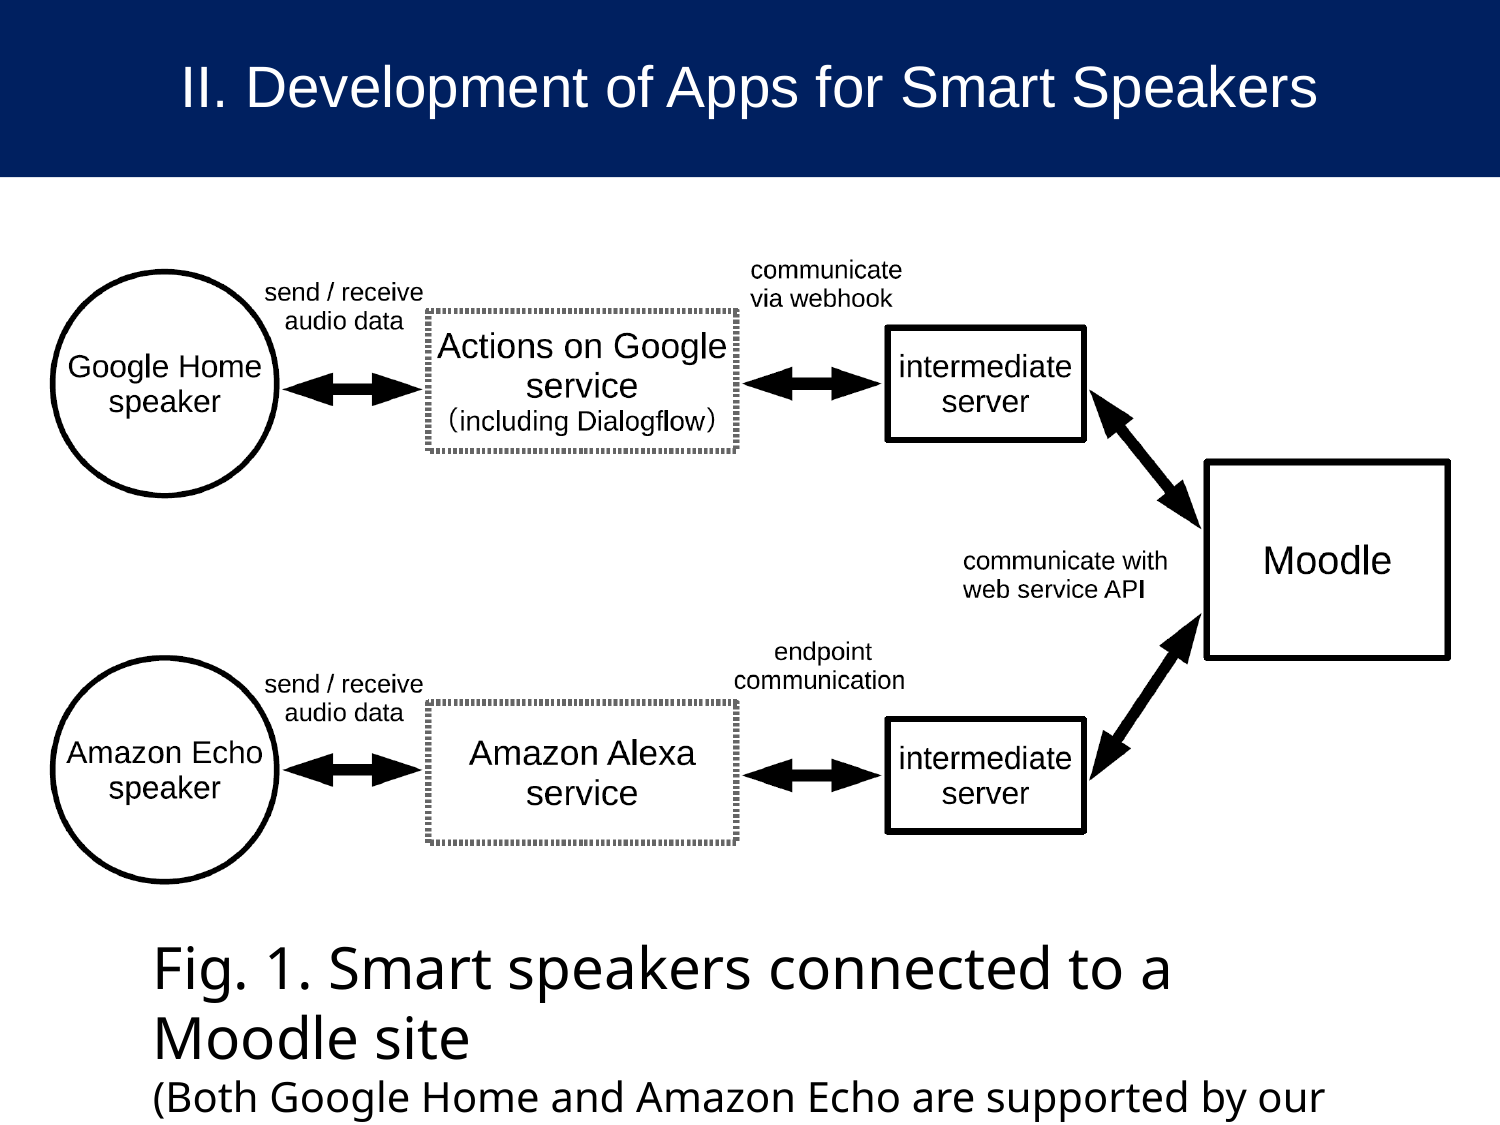

II. Development of Apps for Smart Speakers
Fig. 1. Smart speakers connected to a Moodle site
(Both Google Home and Amazon Echo are supported by our voice apps)